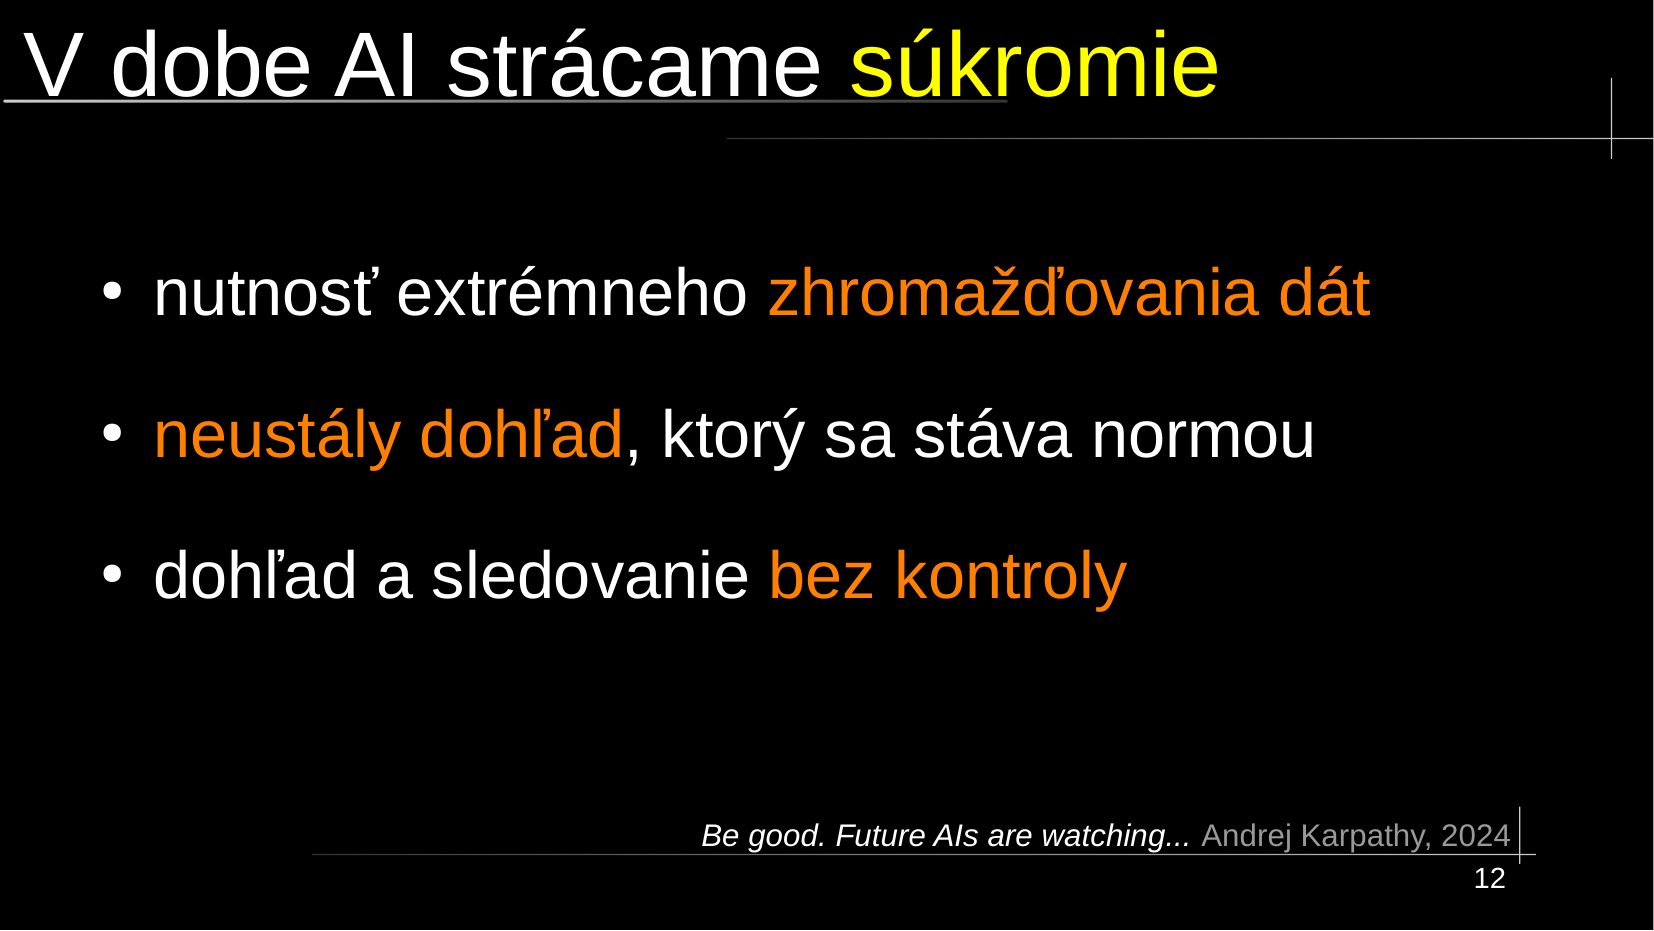

# V dobe AI strácame súkromie
nutnosť extrémneho zhromažďovania dát
neustály dohľad, ktorý sa stáva normou
dohľad a sledovanie bez kontroly
Be good. Future AIs are watching... Andrej Karpathy, 2024
12